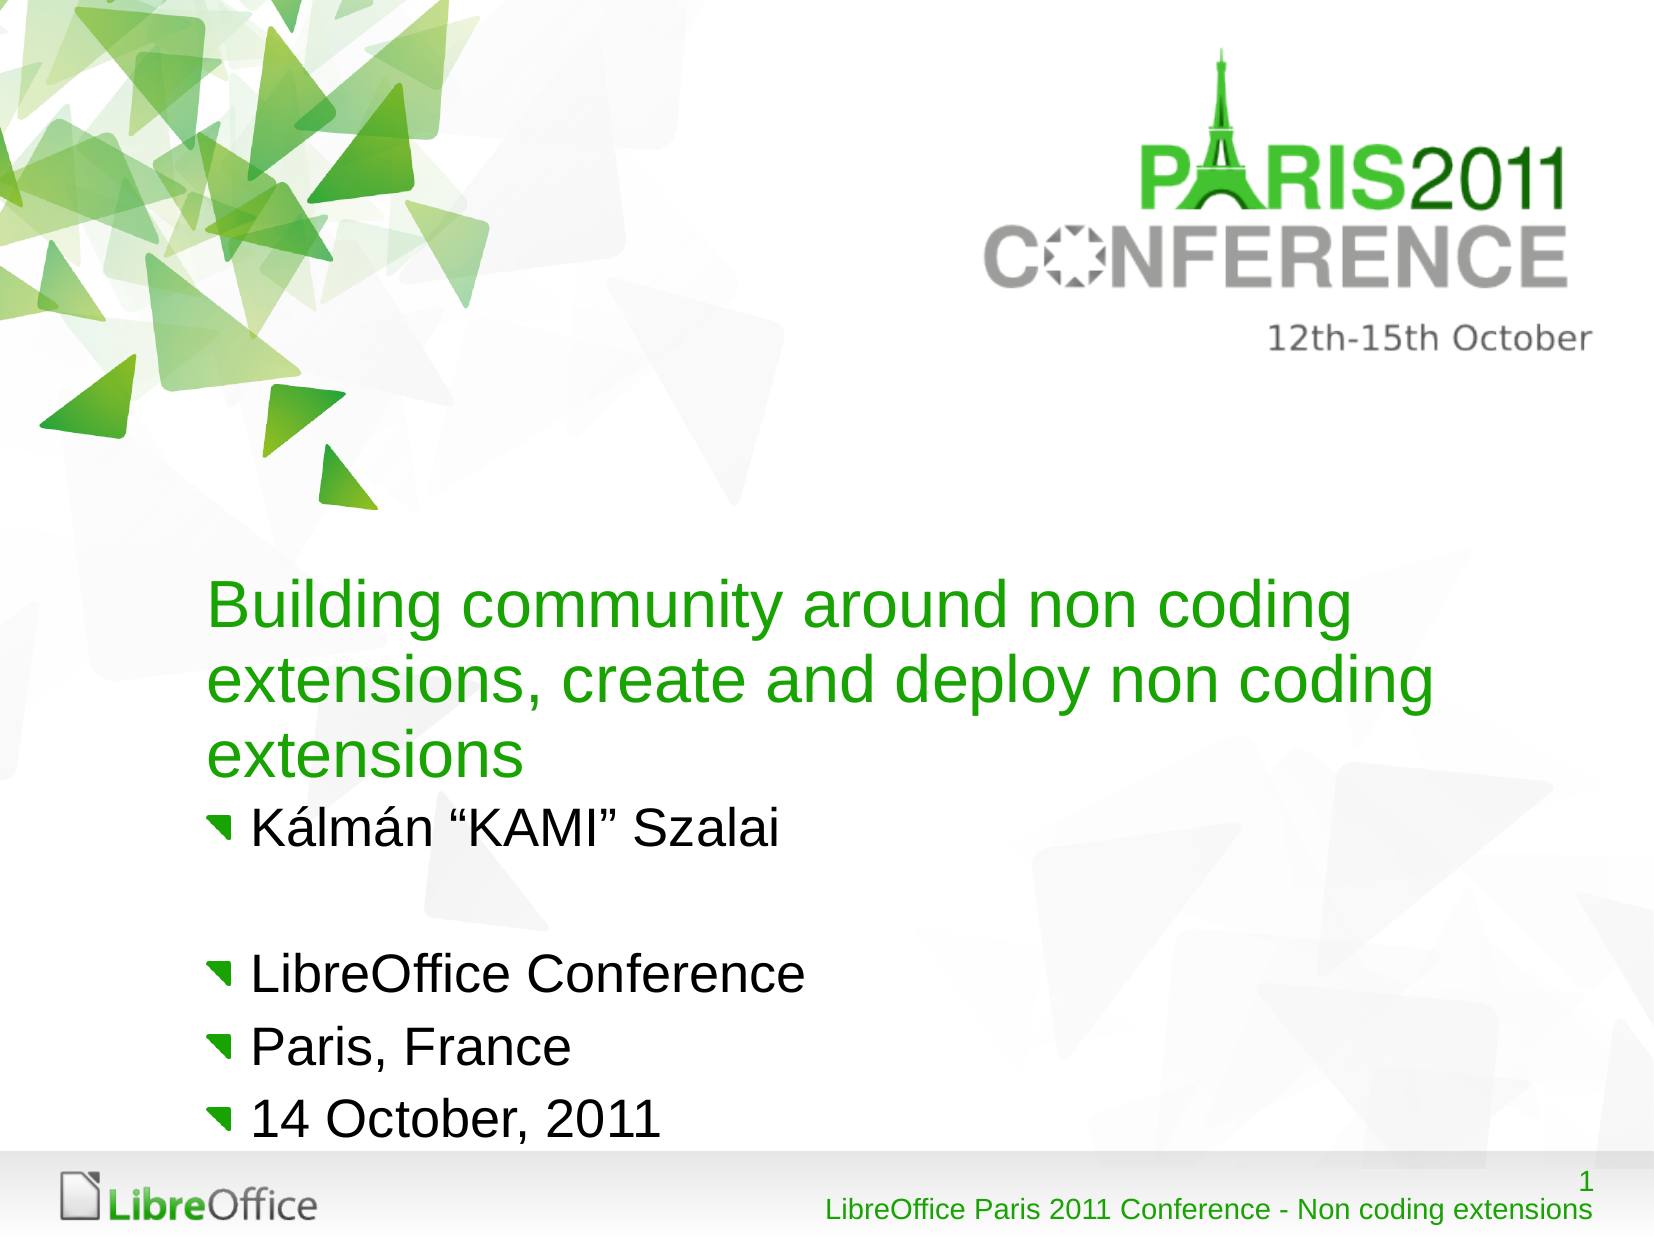

# Building community around non coding extensions, create and deploy non coding extensions
Kálmán “KAMI” Szalai
LibreOffice Conference
Paris, France
14 October, 2011
1
LibreOffice Paris 2011 Conference - Non coding extensions